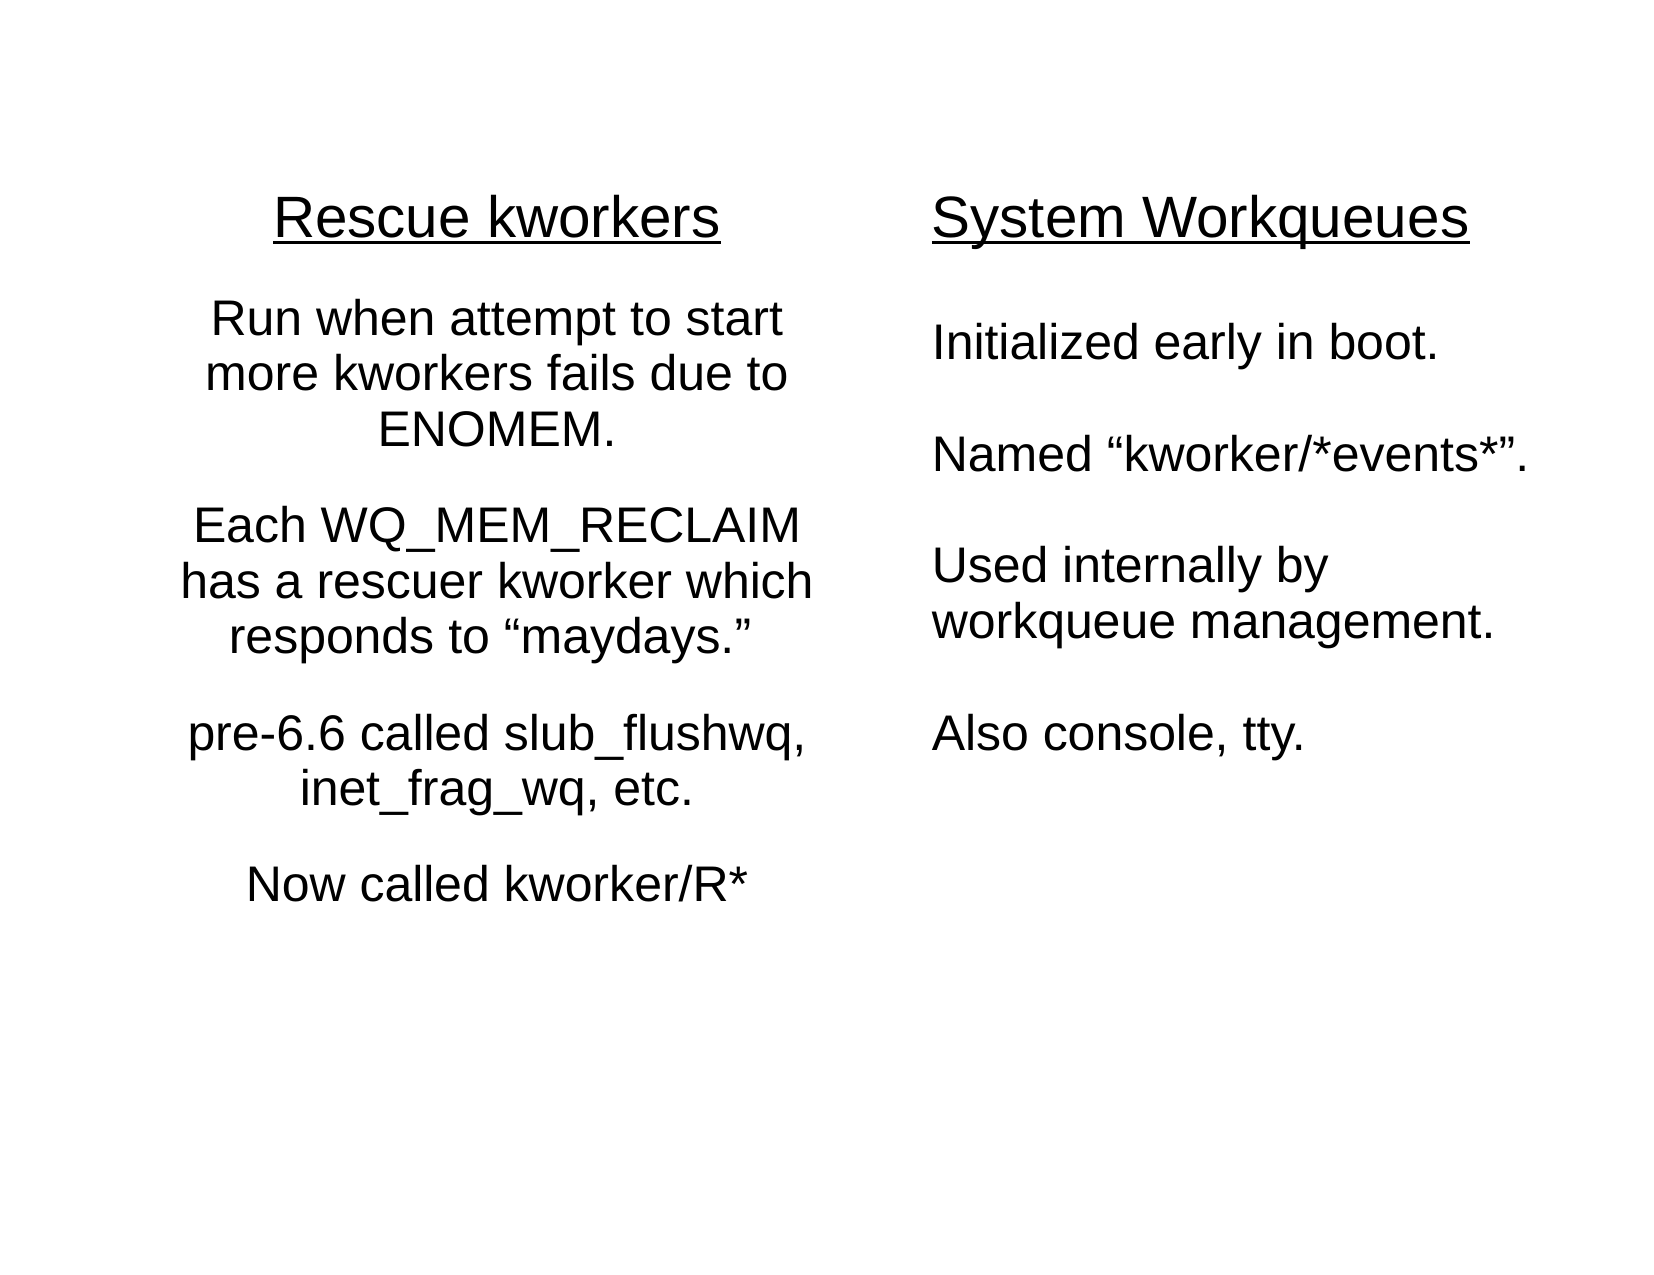

# Rescue kworkers
Run when attempt to start more kworkers fails due to ENOMEM.
Each WQ_MEM_RECLAIM has a rescuer kworker which responds to “maydays.”
pre-6.6 called slub_flushwq, inet_frag_wq, etc.
Now called kworker/R*
System Workqueues
Initialized early in boot.
Named “kworker/*events*”.
Used internally by workqueue management.
Also console, tty.